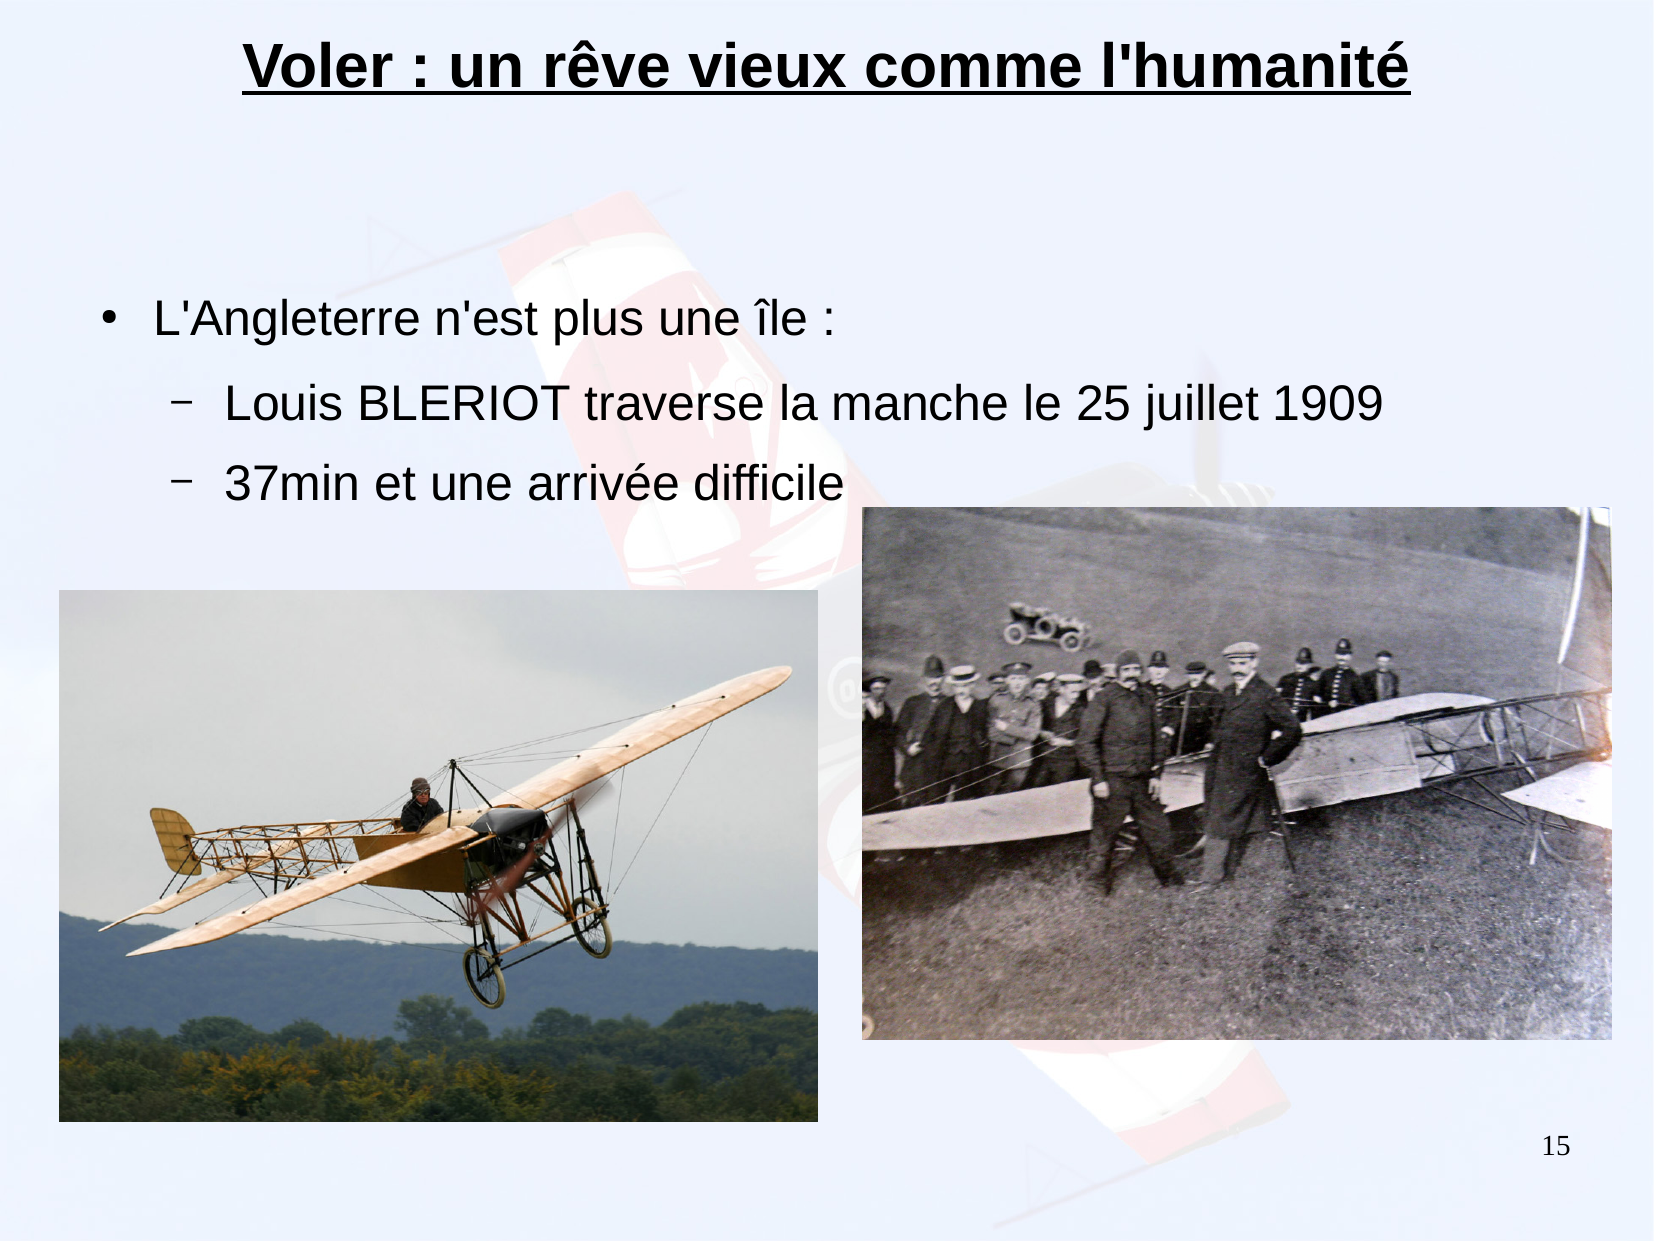

# Voler : un rêve vieux comme l'humanité
L'Angleterre n'est plus une île :
Louis BLERIOT traverse la manche le 25 juillet 1909
37min et une arrivée difficile
15